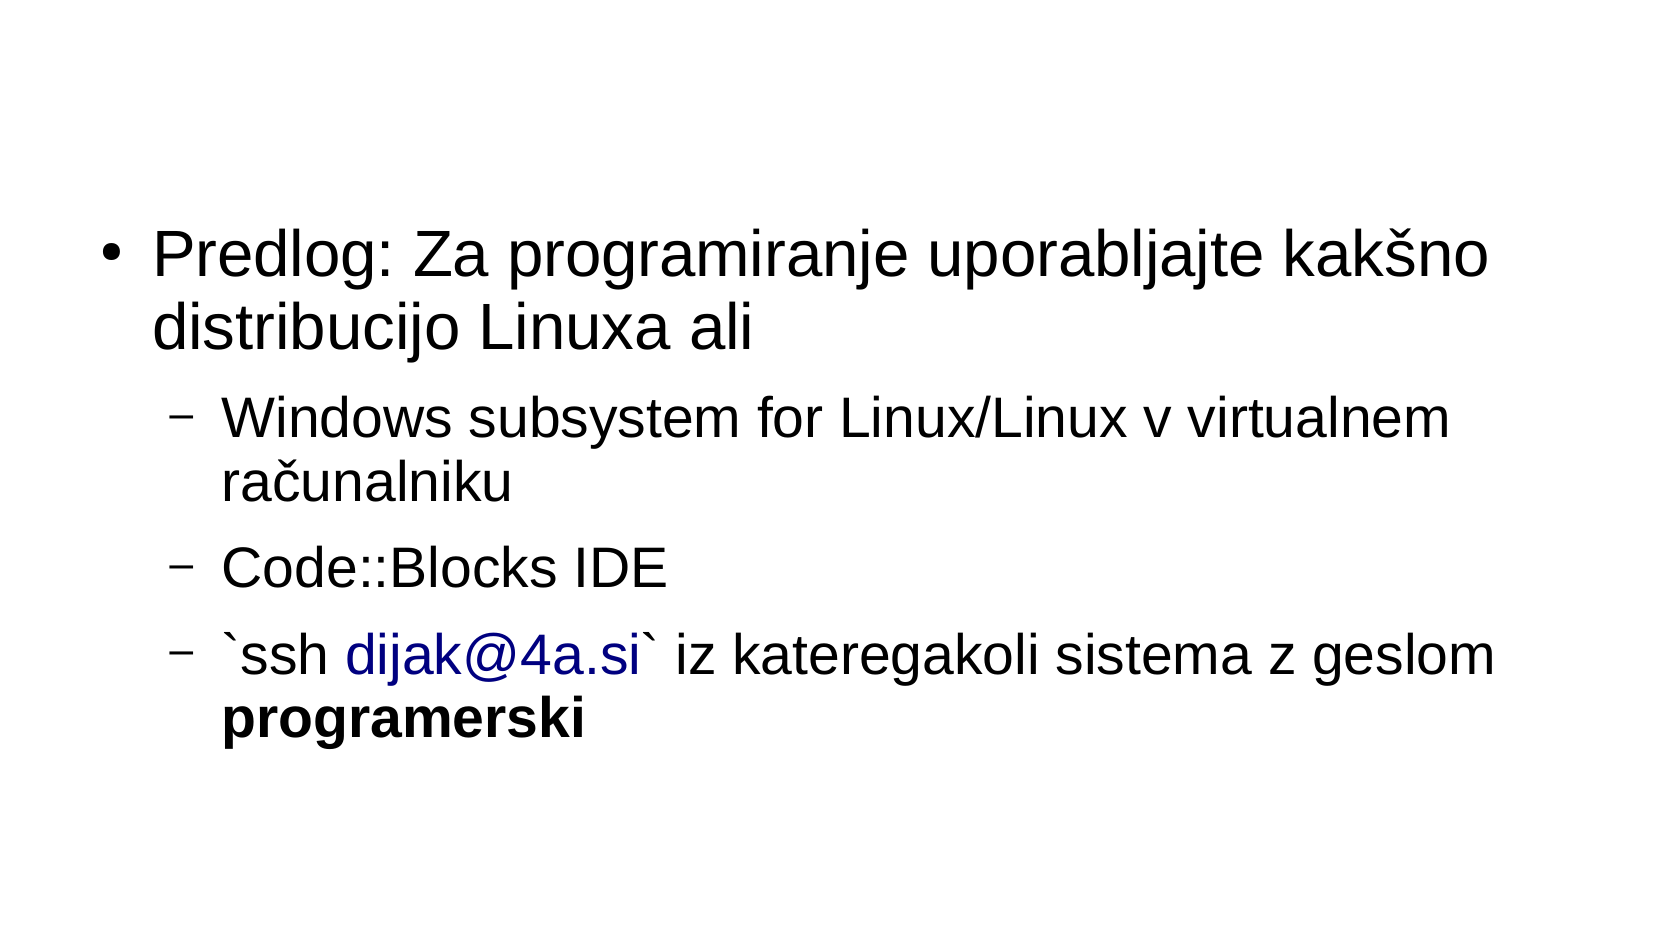

#
Predlog: Za programiranje uporabljajte kakšno distribucijo Linuxa ali
Windows subsystem for Linux/Linux v virtualnem računalniku
Code::Blocks IDE
`ssh dijak@4a.si` iz kateregakoli sistema z geslom programerski